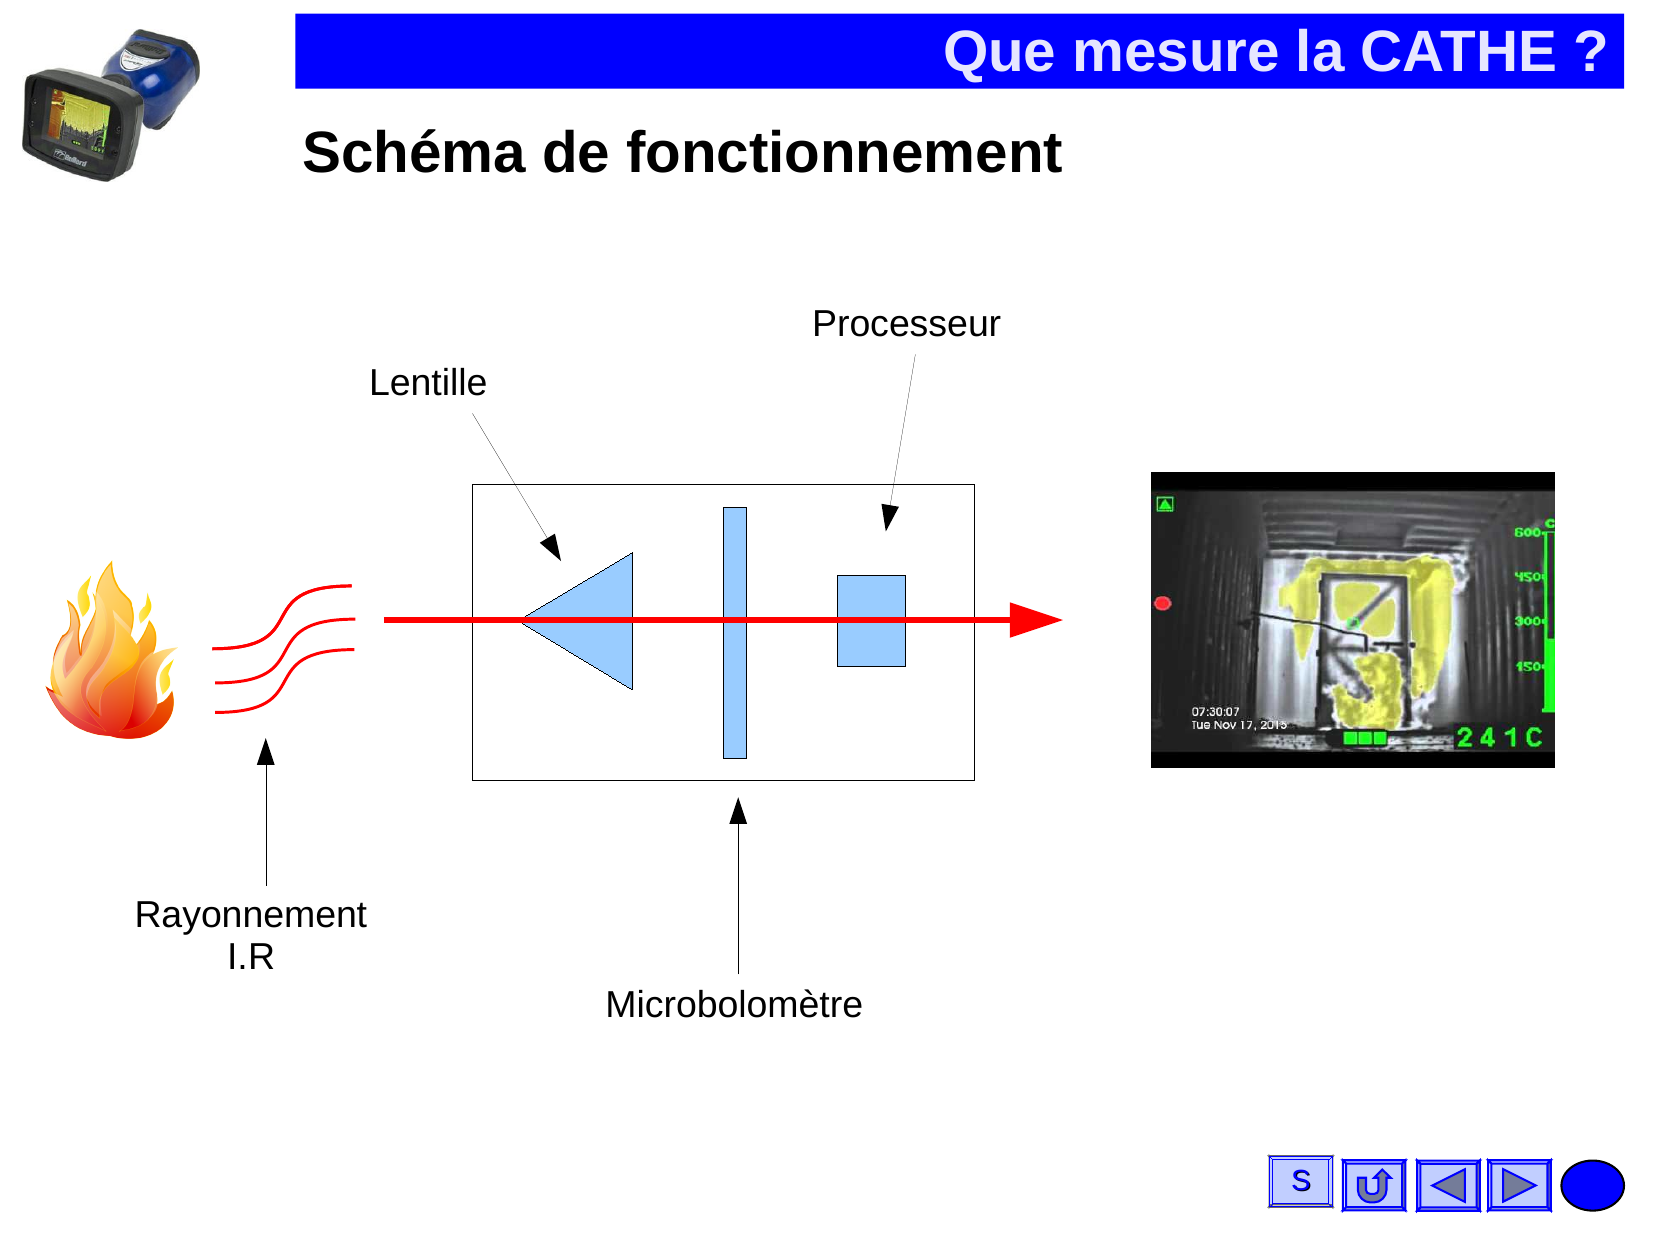

Que mesure la CATHE ?
Schéma de fonctionnement
Processeur
Lentille
Rayonnement I.R
Microbolomètre